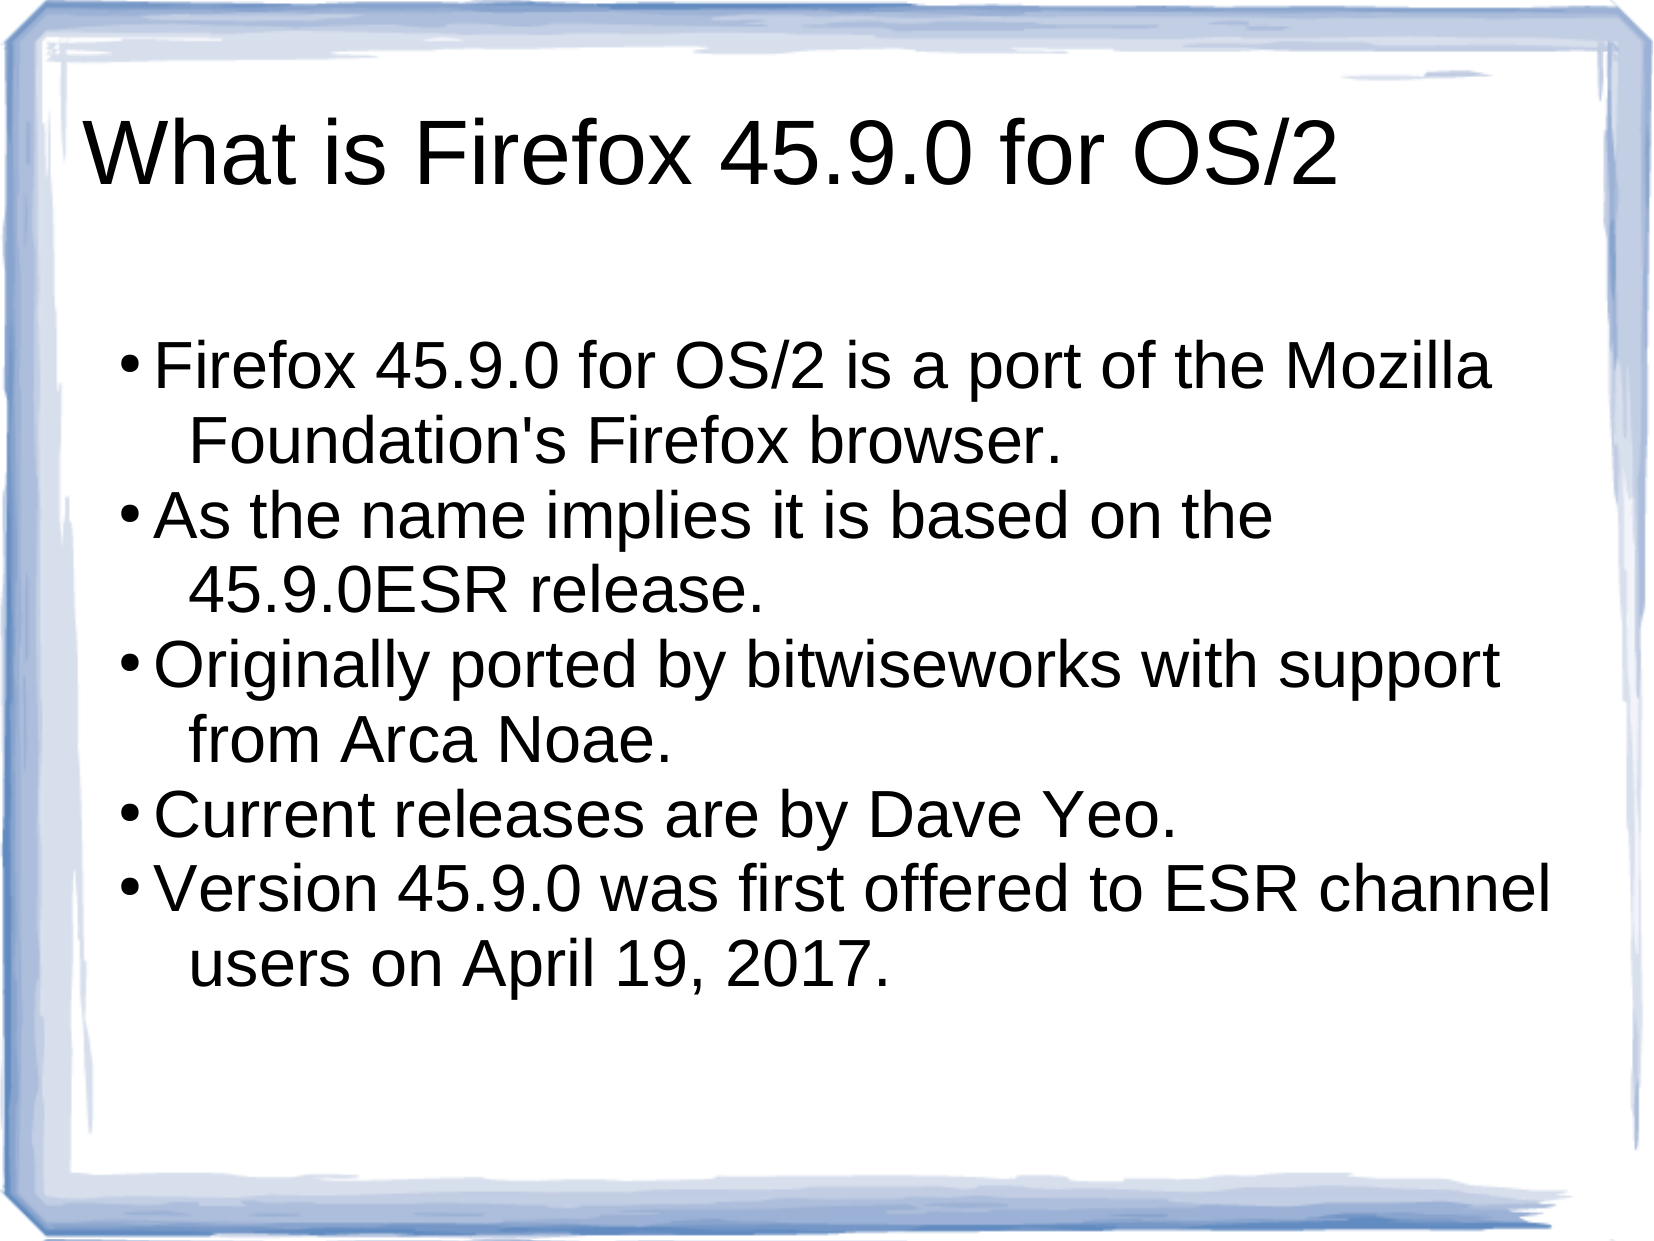

# What is Firefox 45.9.0 for OS/2
Firefox 45.9.0 for OS/2 is a port of the Mozilla Foundation's Firefox browser.
As the name implies it is based on the 45.9.0ESR release.
Originally ported by bitwiseworks with support from Arca Noae.
Current releases are by Dave Yeo.
Version 45.9.0 was first offered to ESR channel users on April 19, 2017.